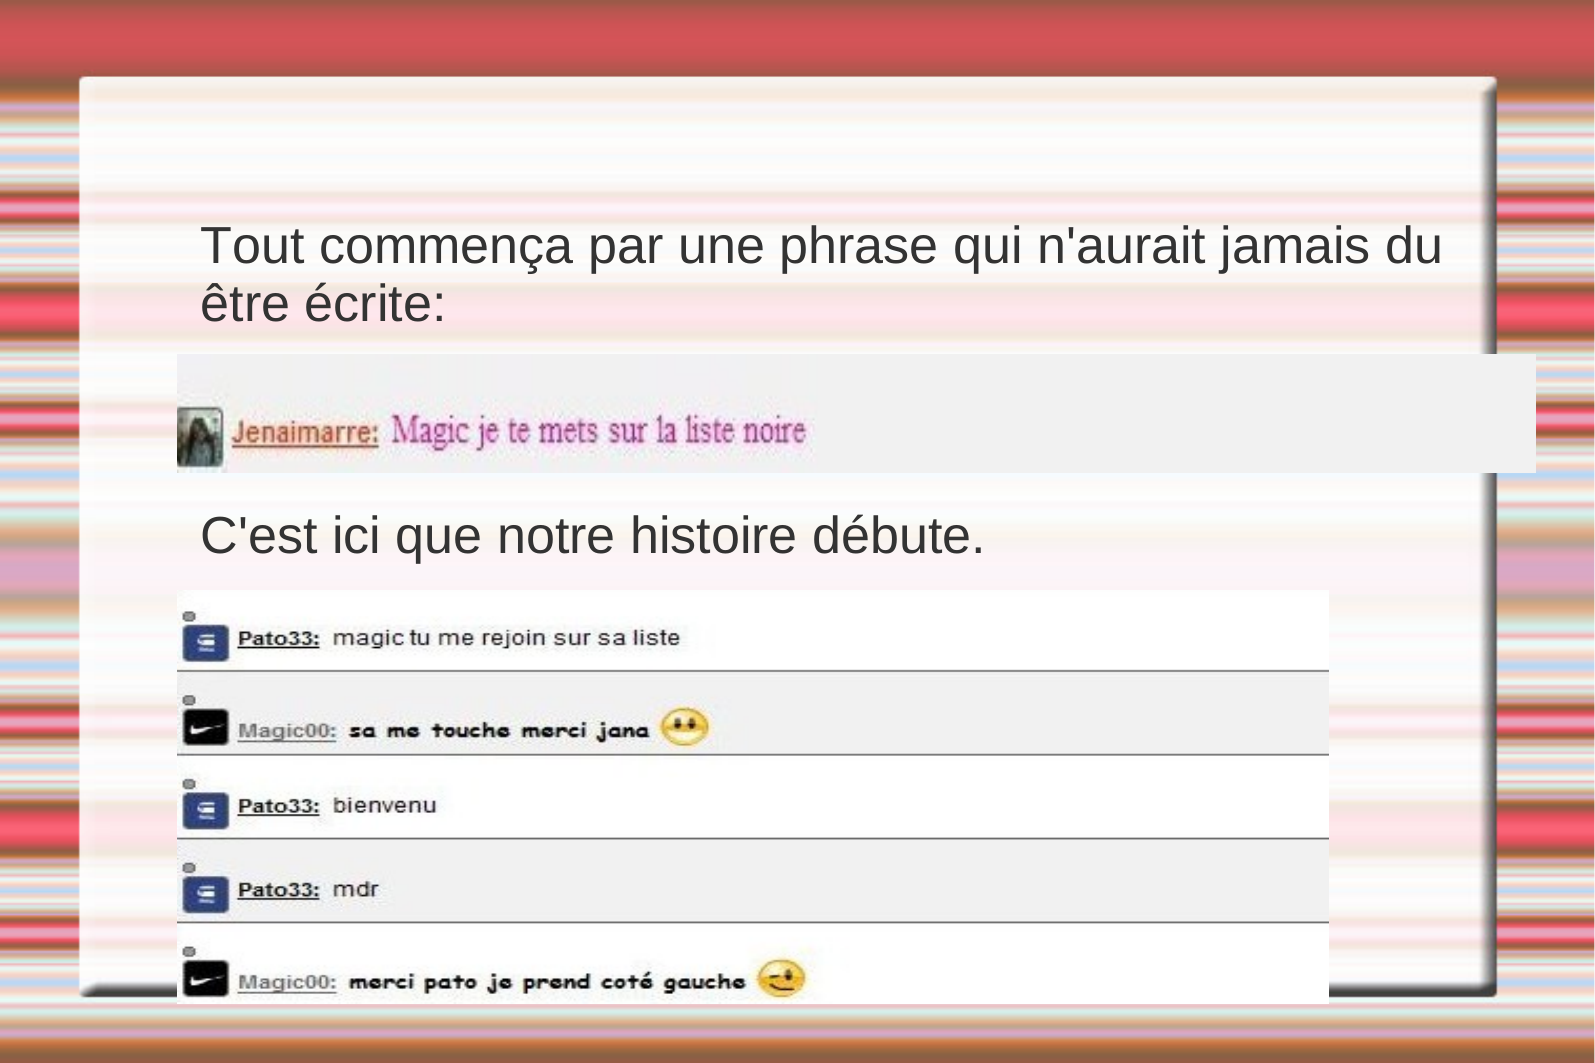

# Tout commença par une phrase qui n'aurait jamais du être écrite:
C'est ici que notre histoire débute.